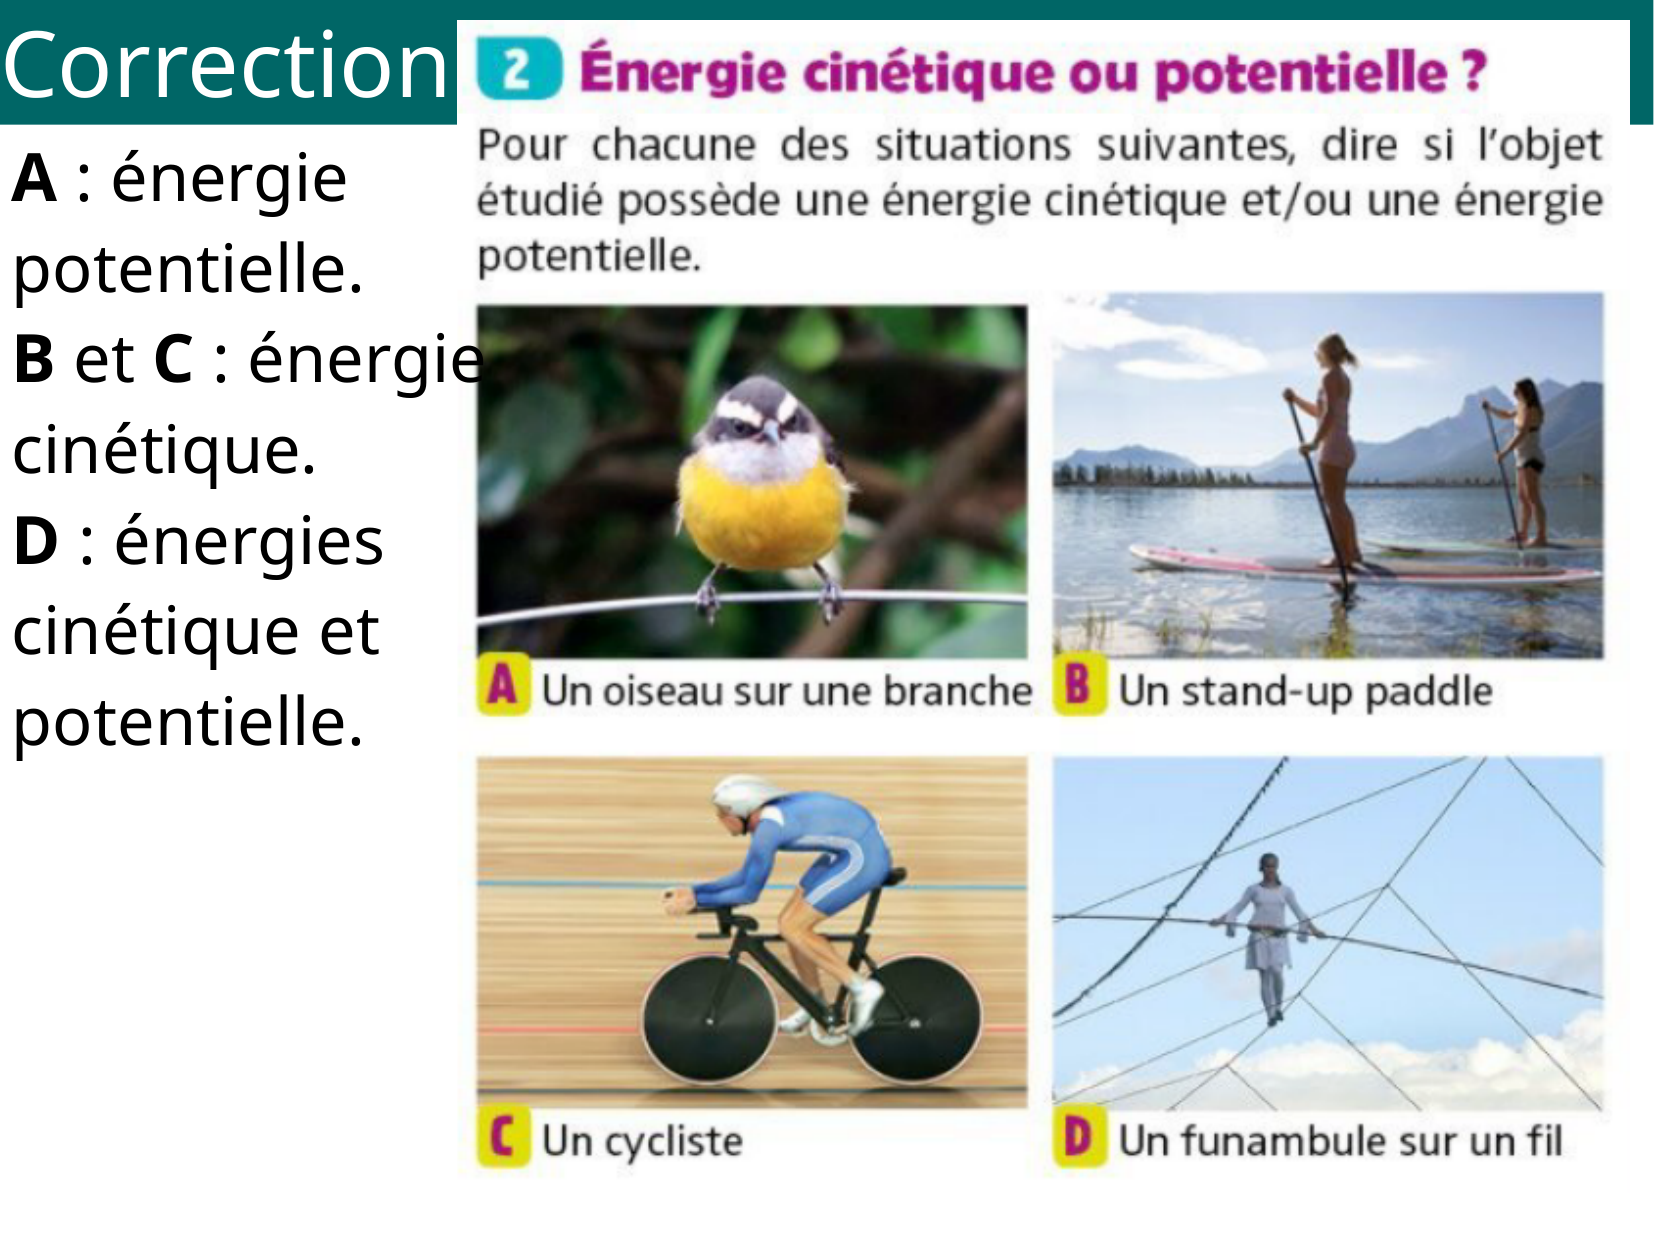

# Correction
A : énergie
potentielle.
B et C : énergie
cinétique.
D : énergies
cinétique et
potentielle.